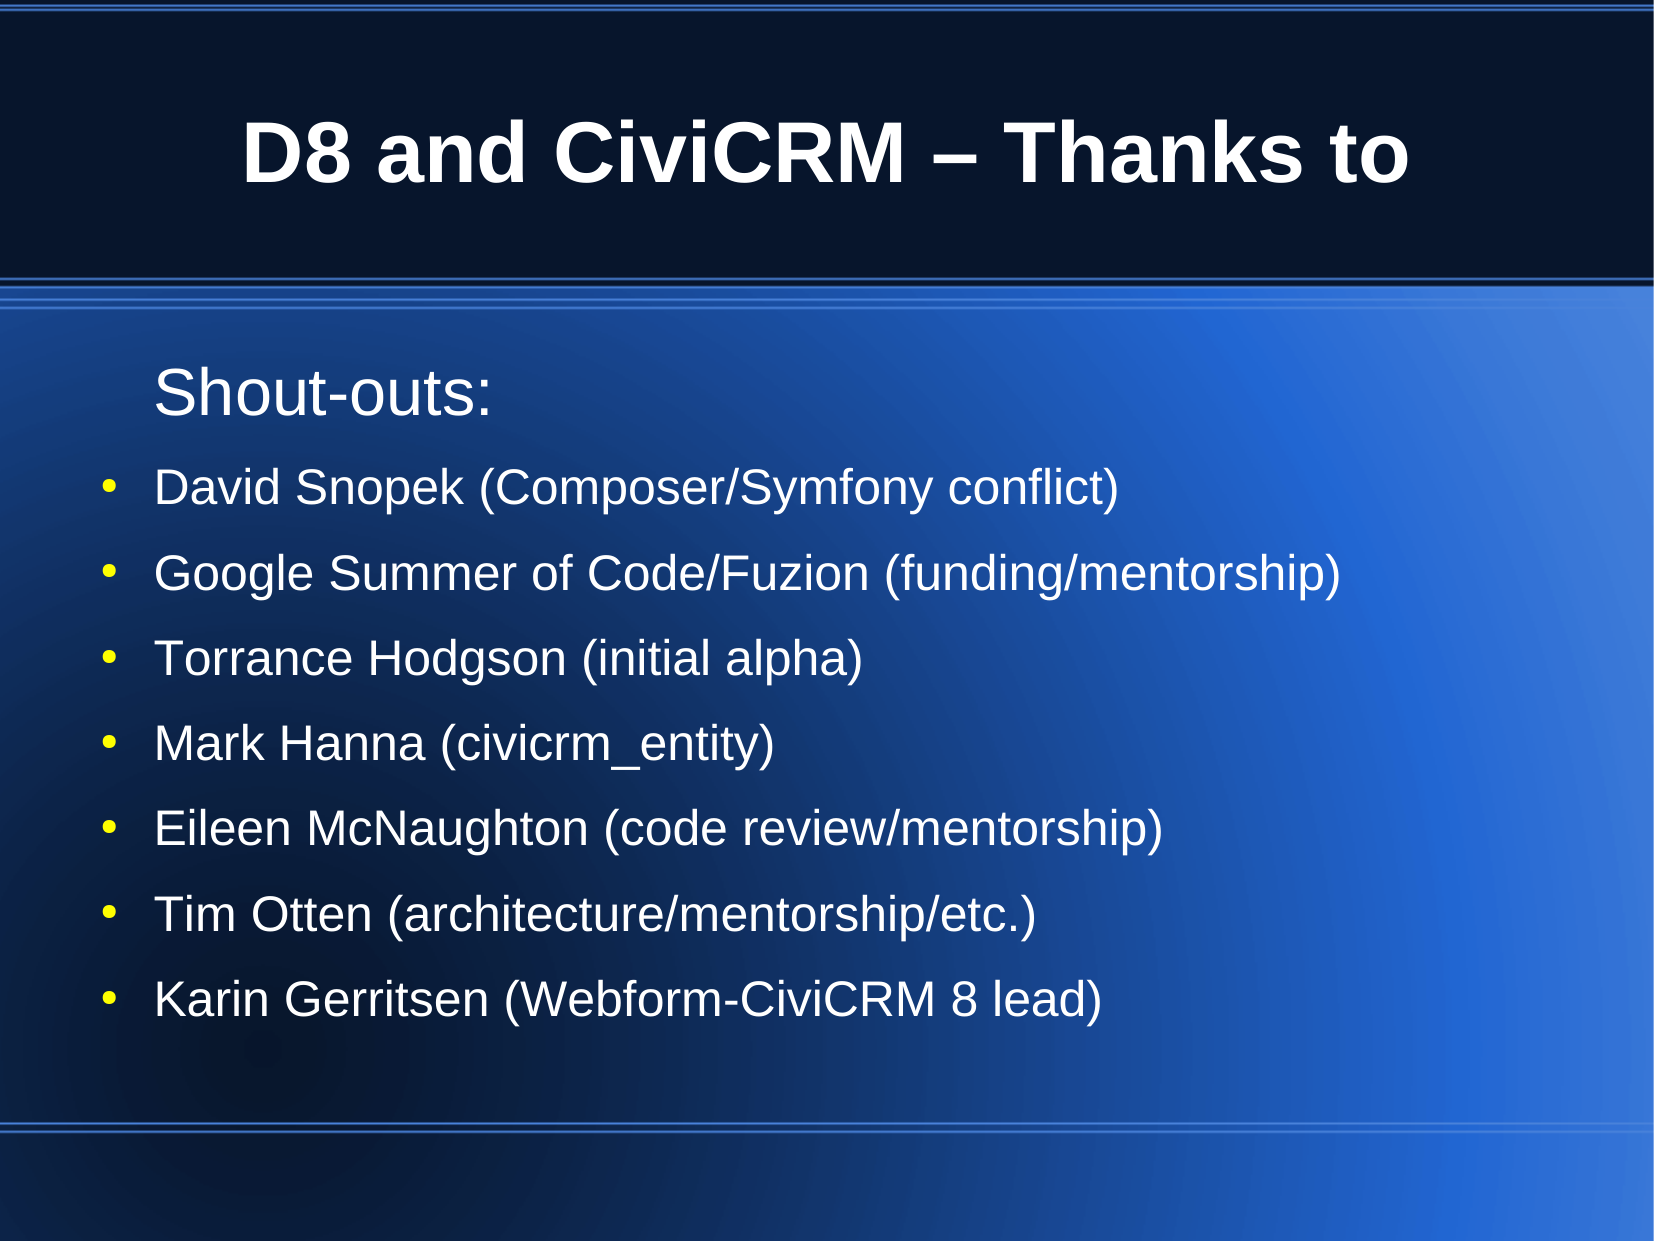

# D8 and CiviCRM – Thanks to
Shout-outs:
David Snopek (Composer/Symfony conflict)
Google Summer of Code/Fuzion (funding/mentorship)
Torrance Hodgson (initial alpha)
Mark Hanna (civicrm_entity)
Eileen McNaughton (code review/mentorship)
Tim Otten (architecture/mentorship/etc.)
Karin Gerritsen (Webform-CiviCRM 8 lead)